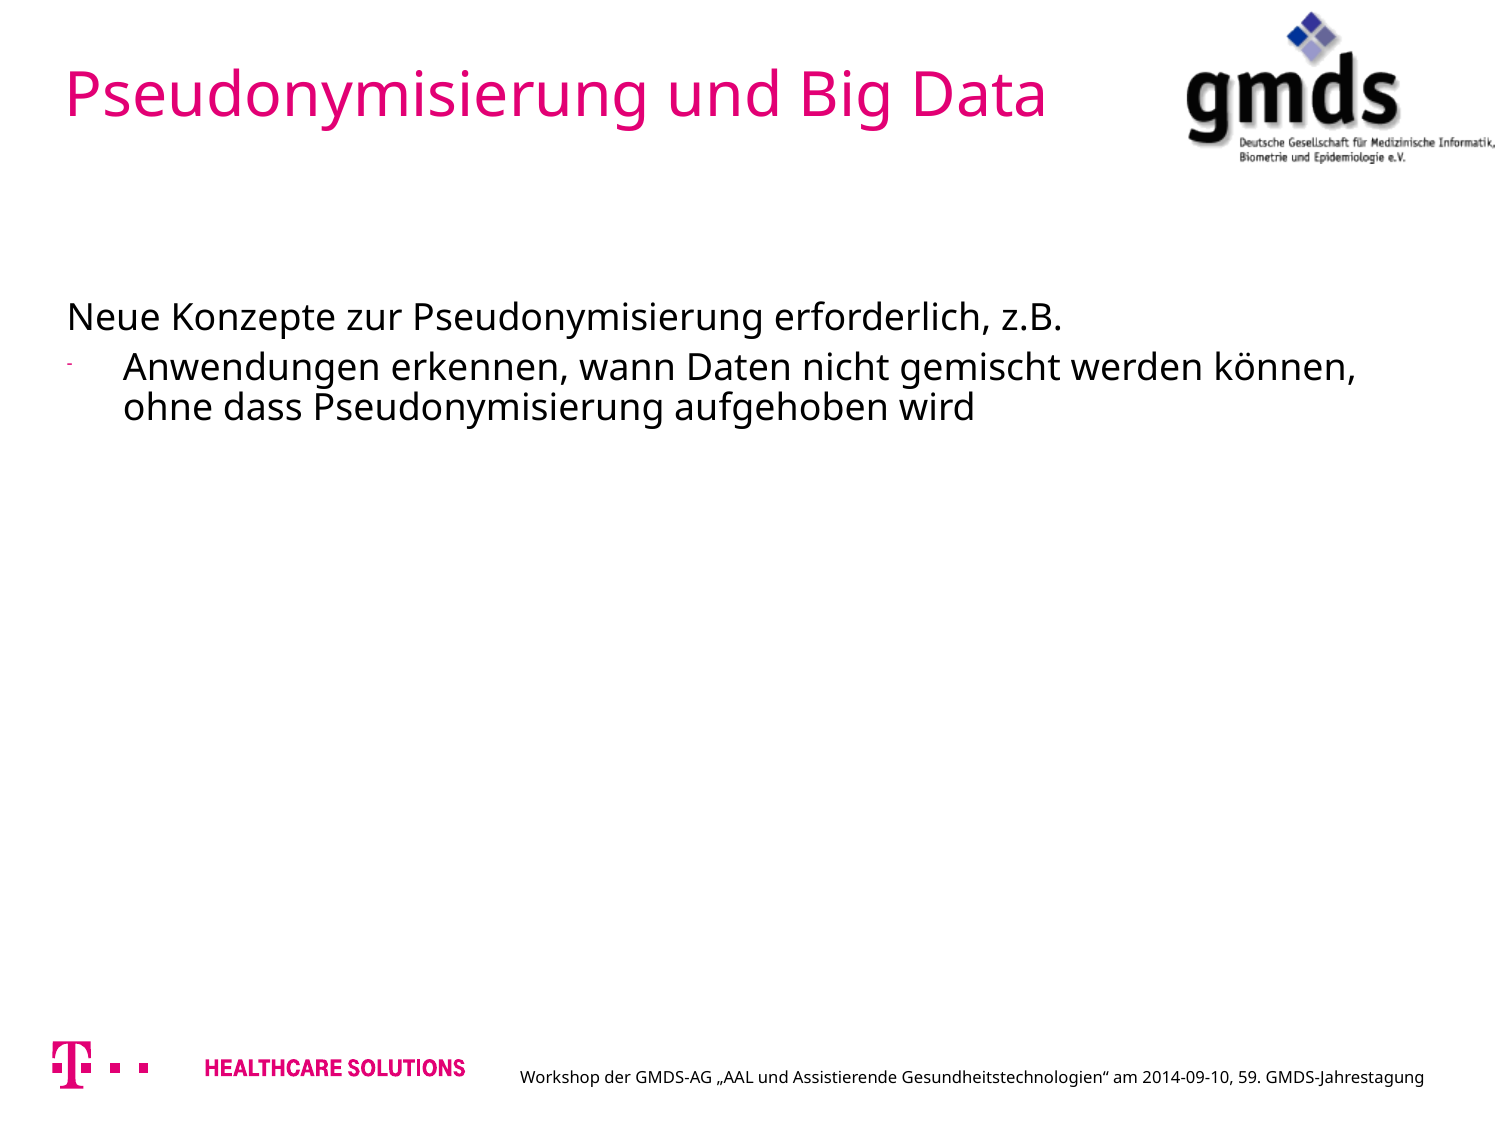

# Pseudonymisierung und Big Data
Neue Konzepte zur Pseudonymisierung erforderlich, z.B.
Anwendungen erkennen, wann Daten nicht gemischt werden können, ohne dass Pseudonymisierung aufgehoben wird
Workshop der GMDS-AG „AAL und Assistierende Gesundheitstechnologien“ am 2014-09-10, 59. GMDS-Jahrestagung